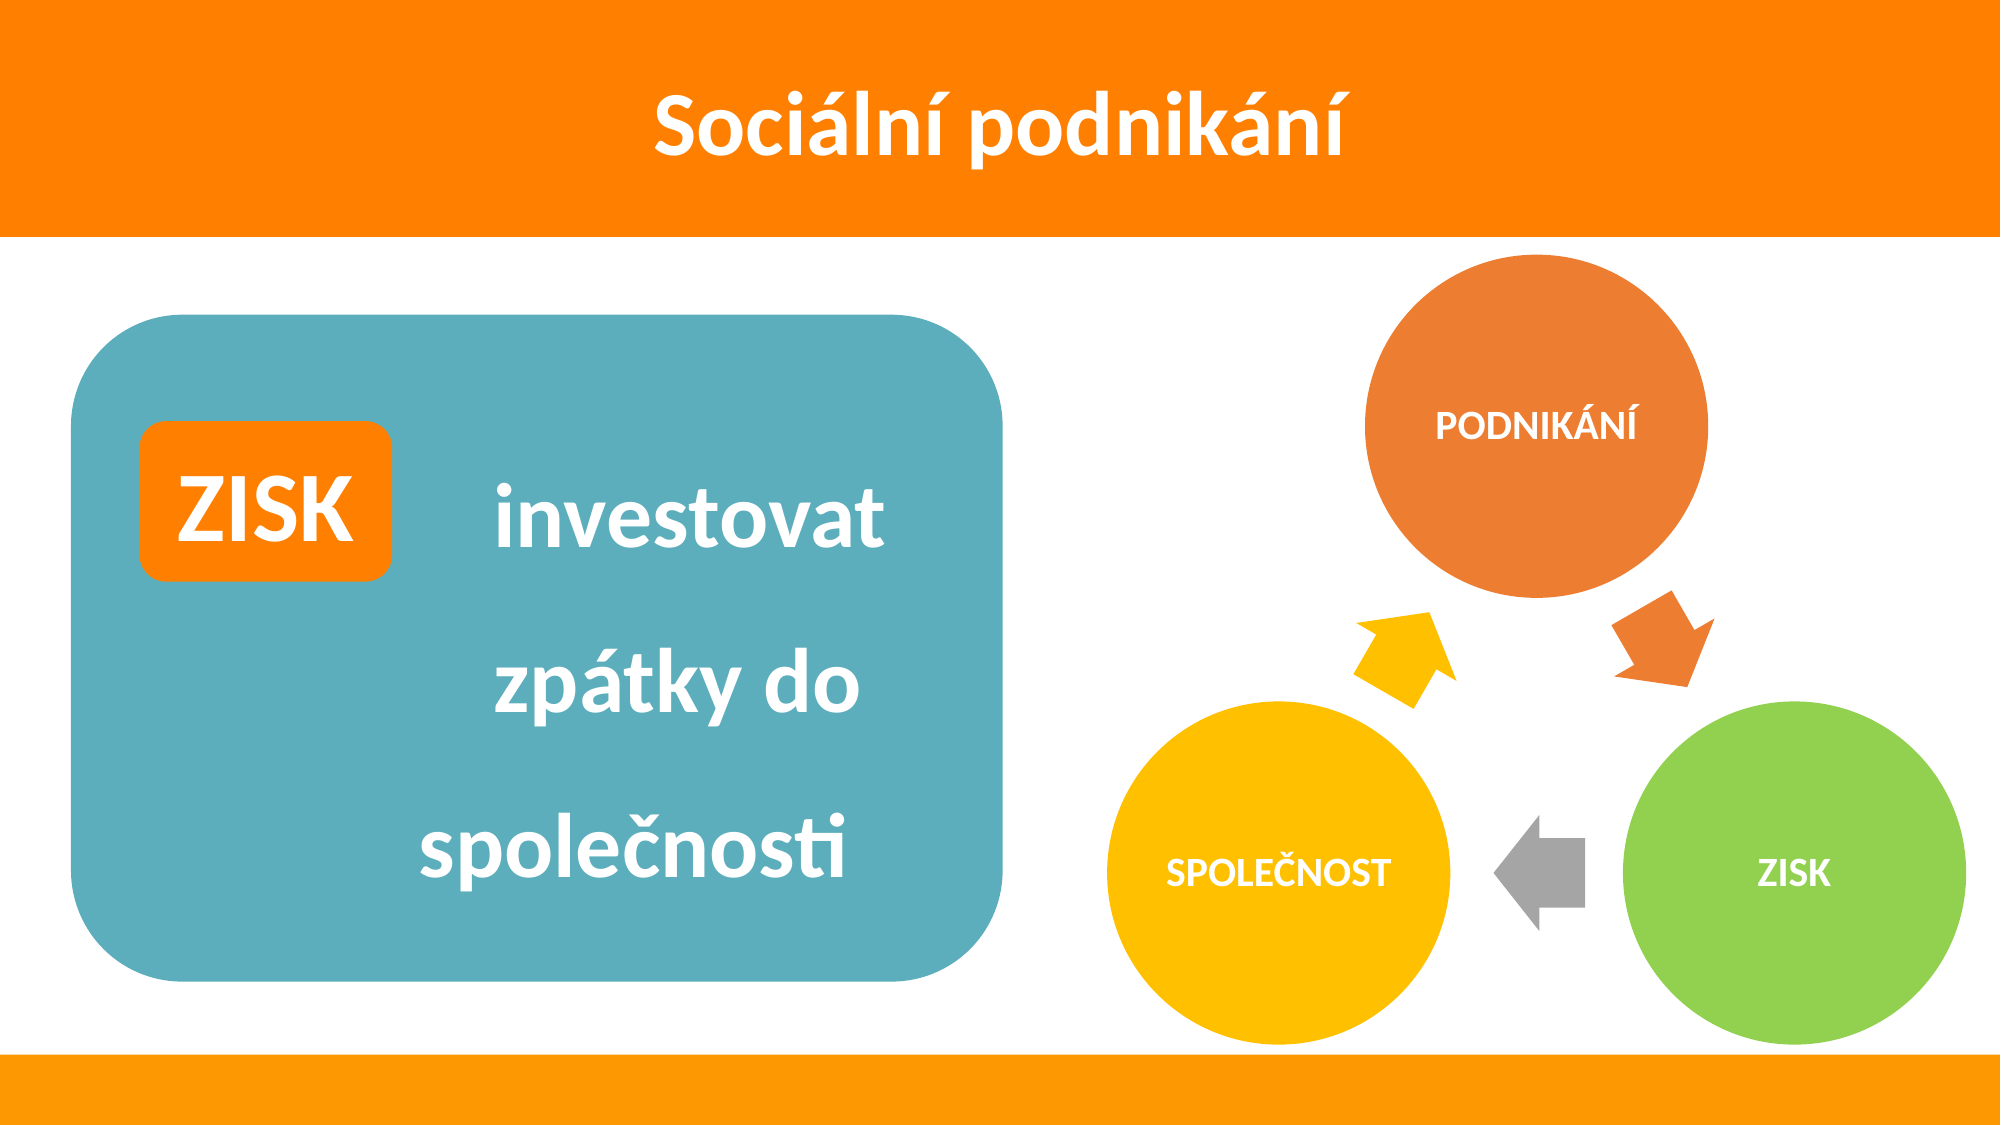

Sociální podnikání
PODNIKÁNÍ
SPOLEČNOST
ZISK
	investovat 		zpátky do 	společnosti
ZISK